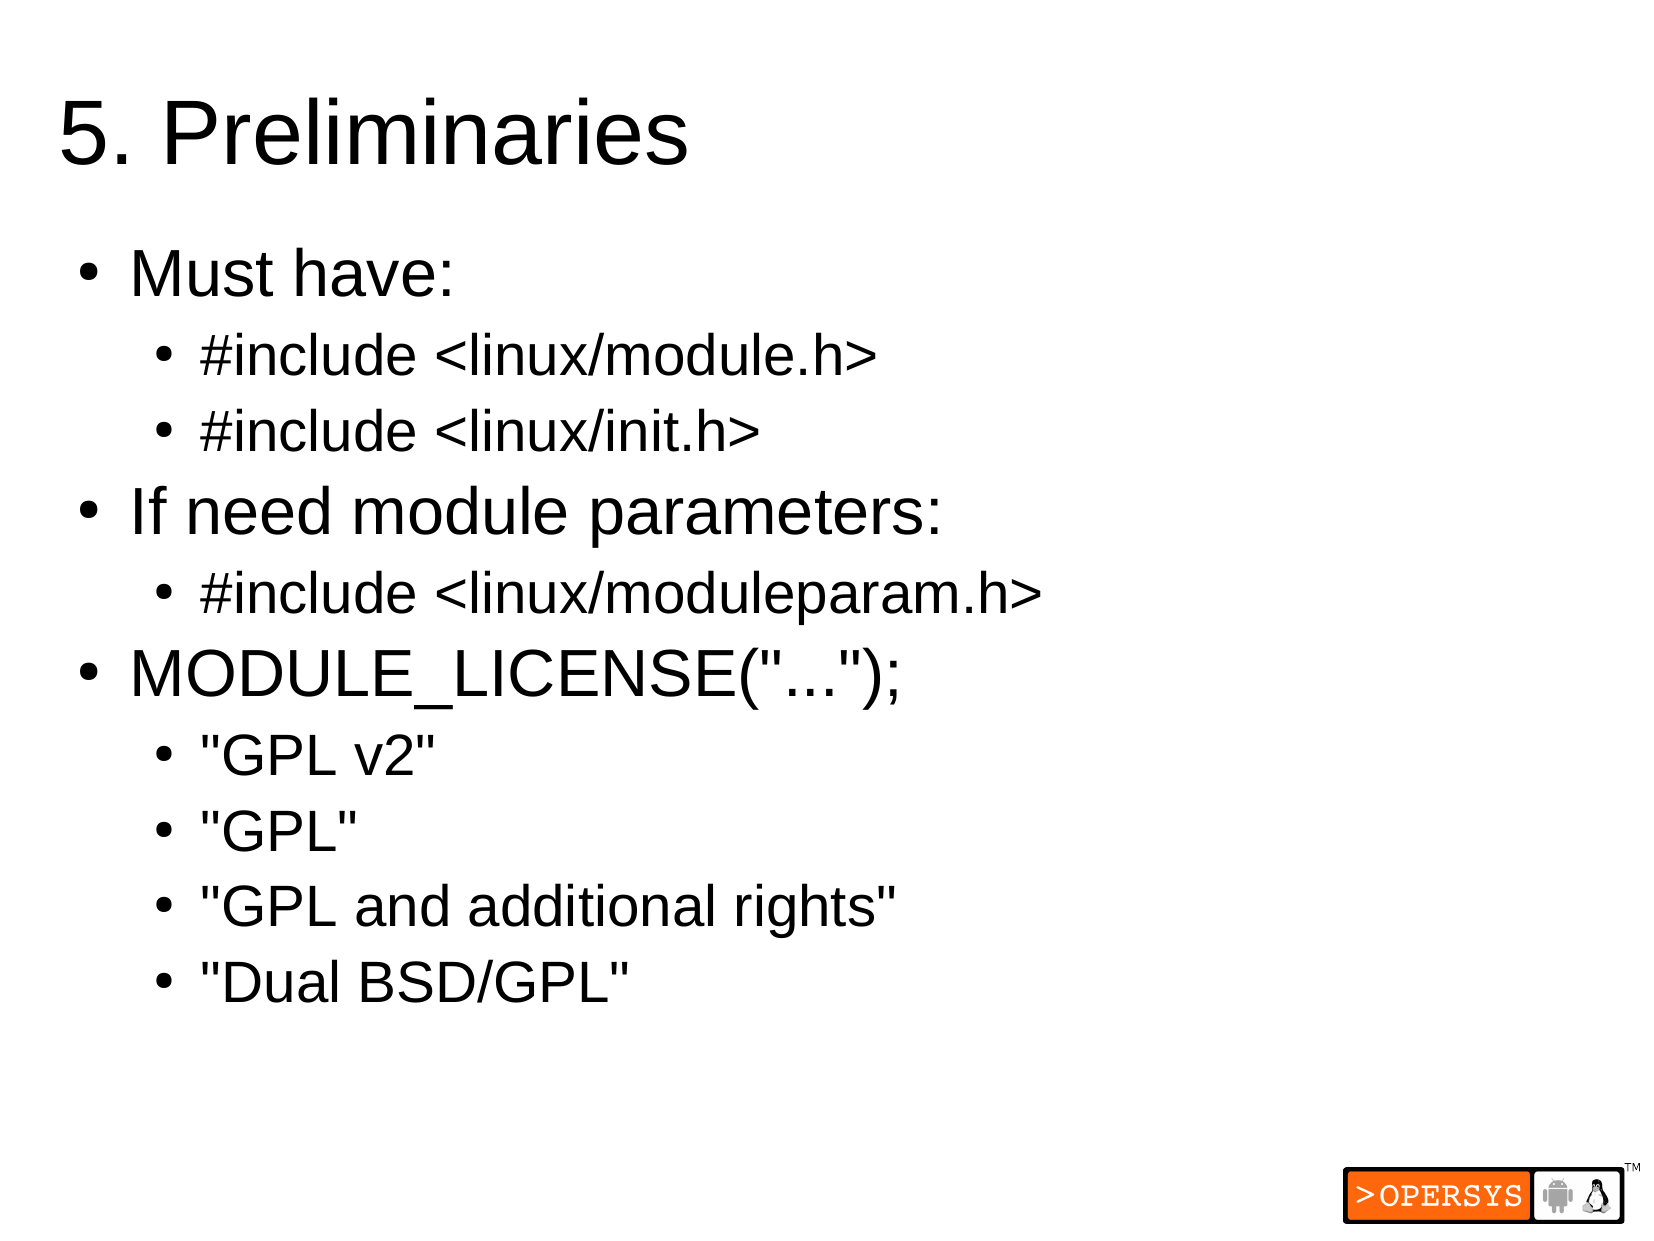

# 5. Preliminaries
Must have:
#include <linux/module.h>
#include <linux/init.h>
If need module parameters:
#include <linux/moduleparam.h>
MODULE_LICENSE("...");
"GPL v2"
"GPL"
"GPL and additional rights"
"Dual BSD/GPL"